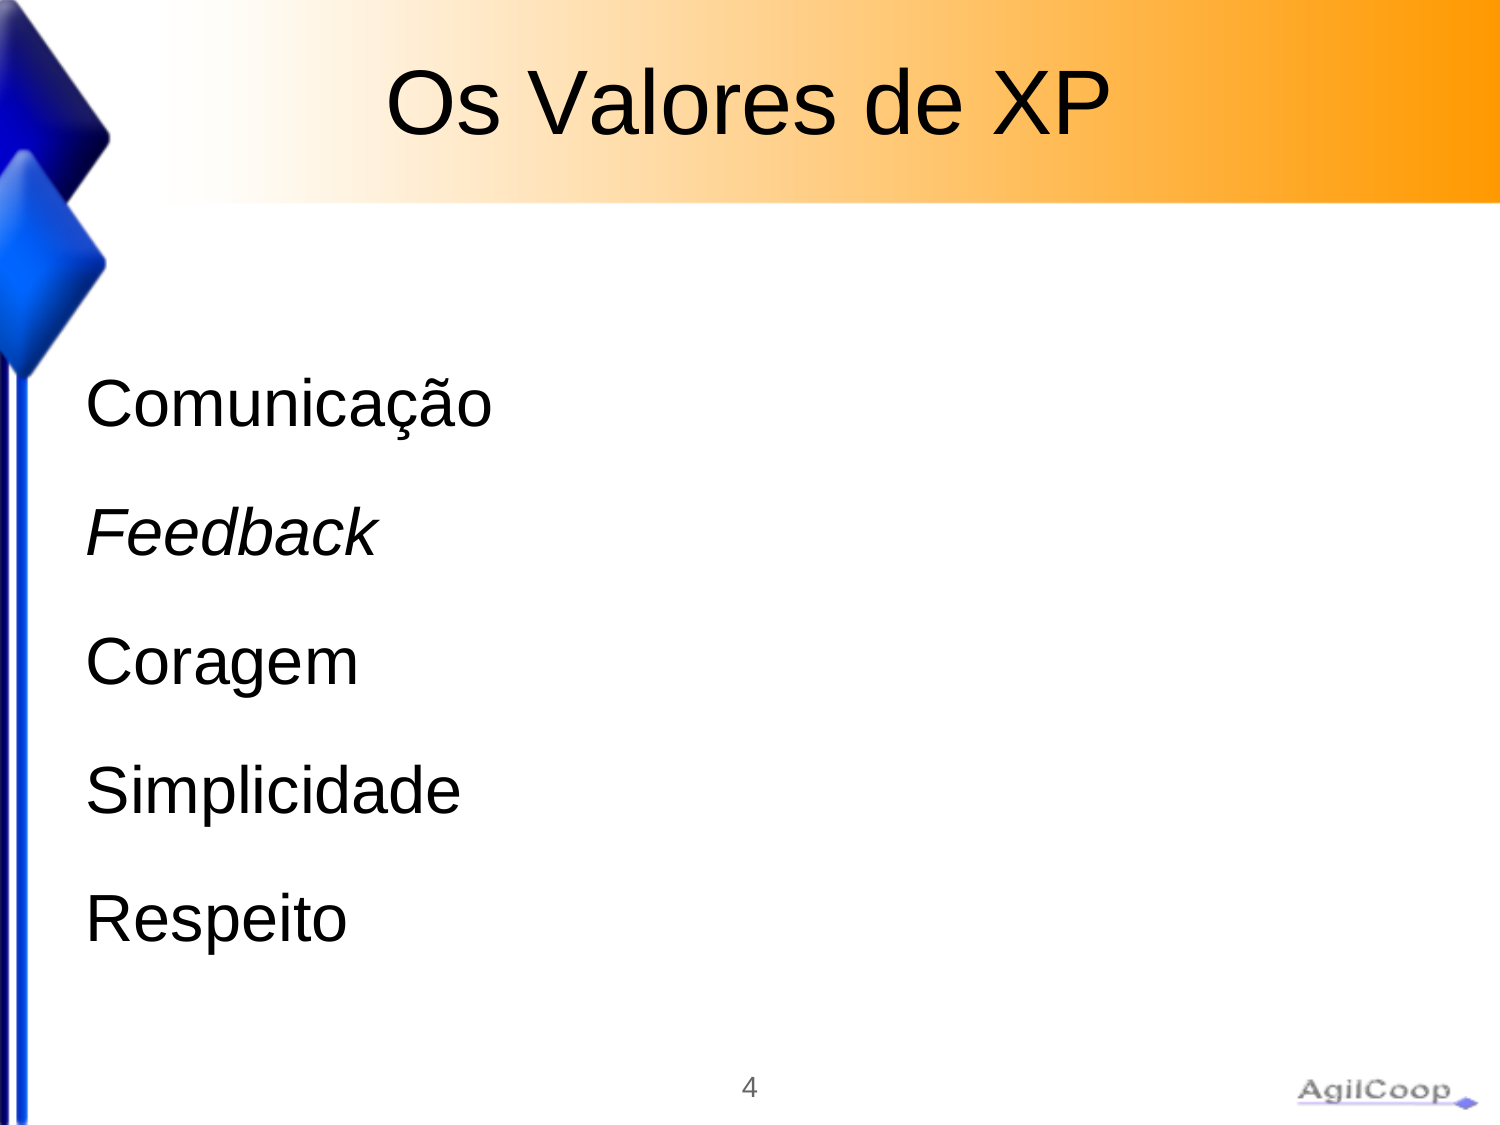

# Os Valores de XP
Comunicação
Feedback
Coragem
Simplicidade
Respeito
4